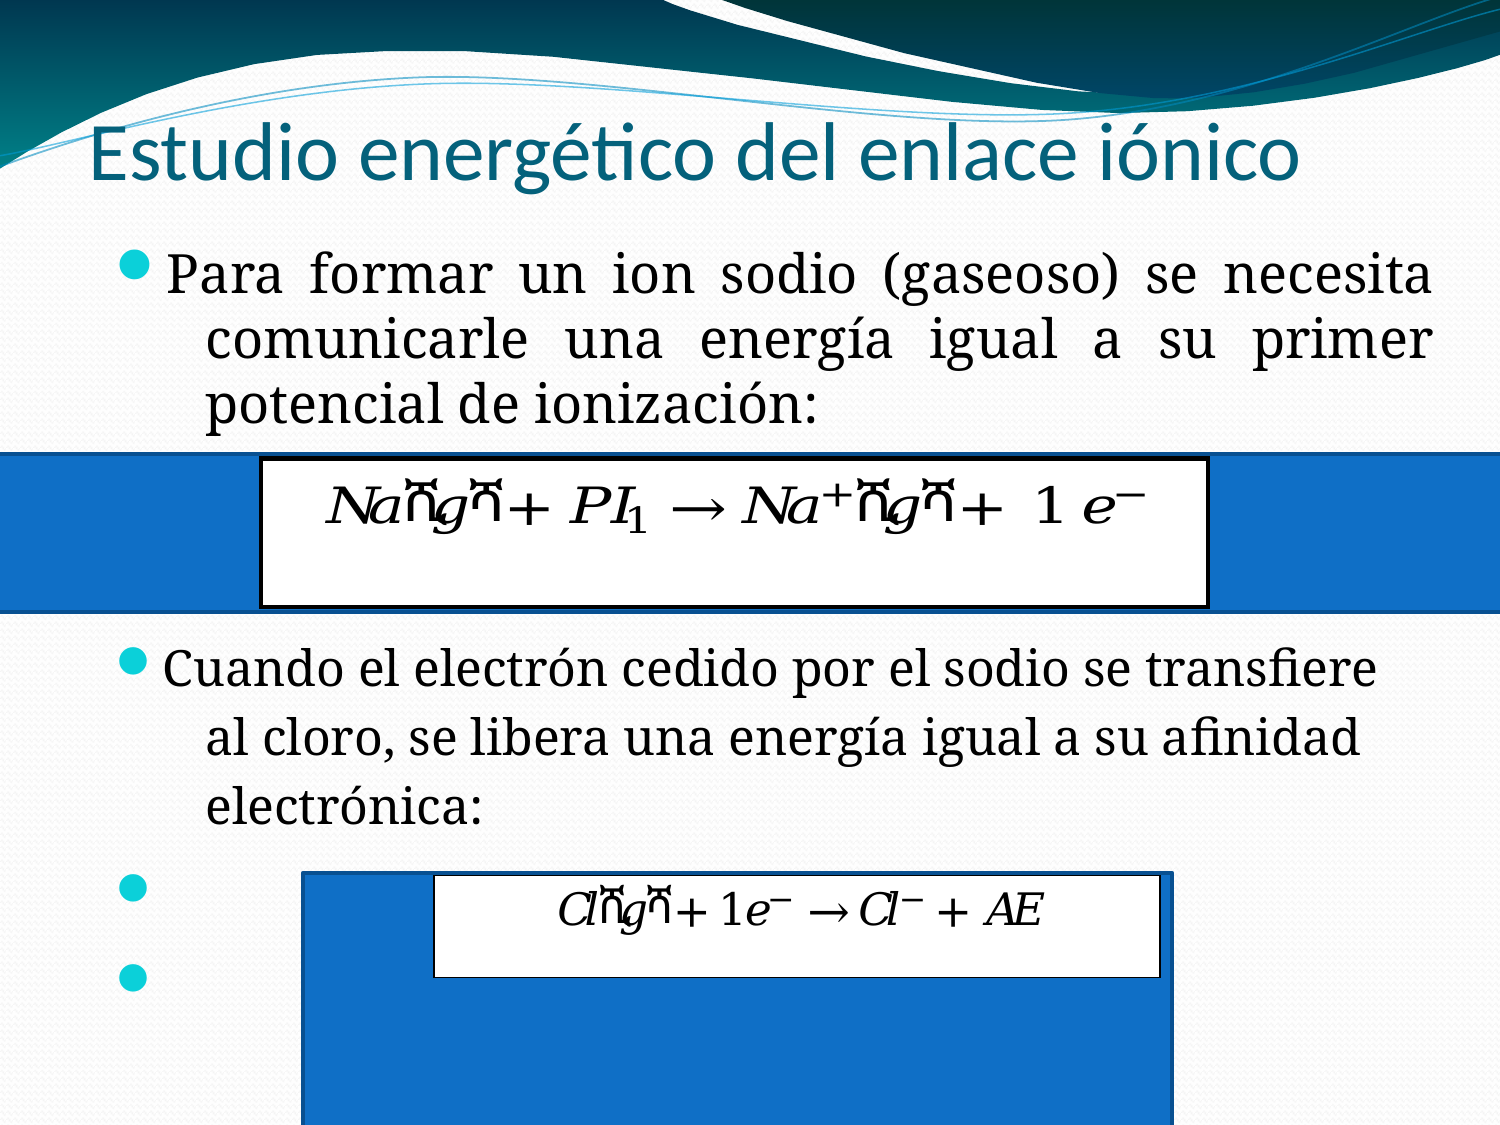

# Estudio energético del enlace iónico
Para formar un ion sodio (gaseoso) se necesita comunicarle una energía igual a su primer potencial de ionización:
Cuando el electrón cedido por el sodio se transfiere al cloro, se libera una energía igual a su afinidad electrónica: